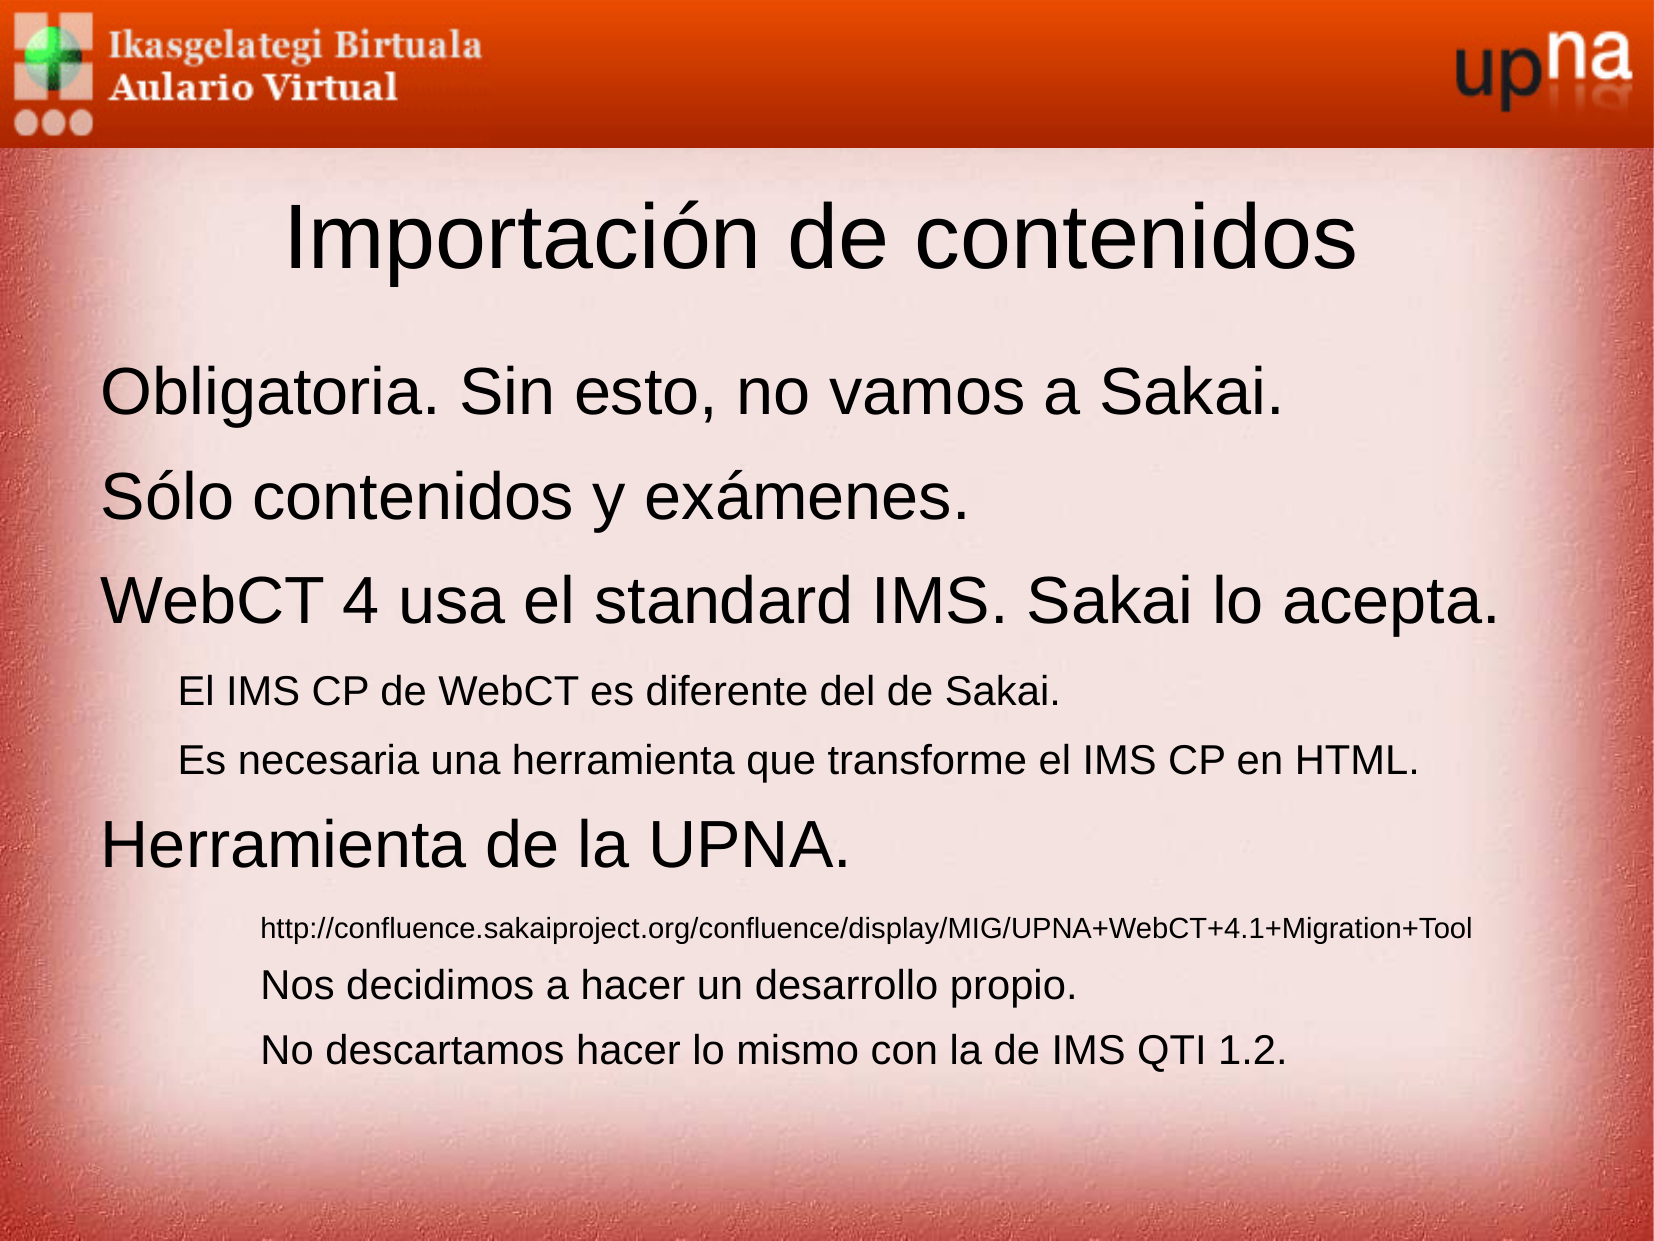

# Importación de contenidos
Obligatoria. Sin esto, no vamos a Sakai.
Sólo contenidos y exámenes.
WebCT 4 usa el standard IMS. Sakai lo acepta.
El IMS CP de WebCT es diferente del de Sakai.
Es necesaria una herramienta que transforme el IMS CP en HTML.
Herramienta de la UPNA.
http://confluence.sakaiproject.org/confluence/display/MIG/UPNA+WebCT+4.1+Migration+Tool
Nos decidimos a hacer un desarrollo propio.
No descartamos hacer lo mismo con la de IMS QTI 1.2.